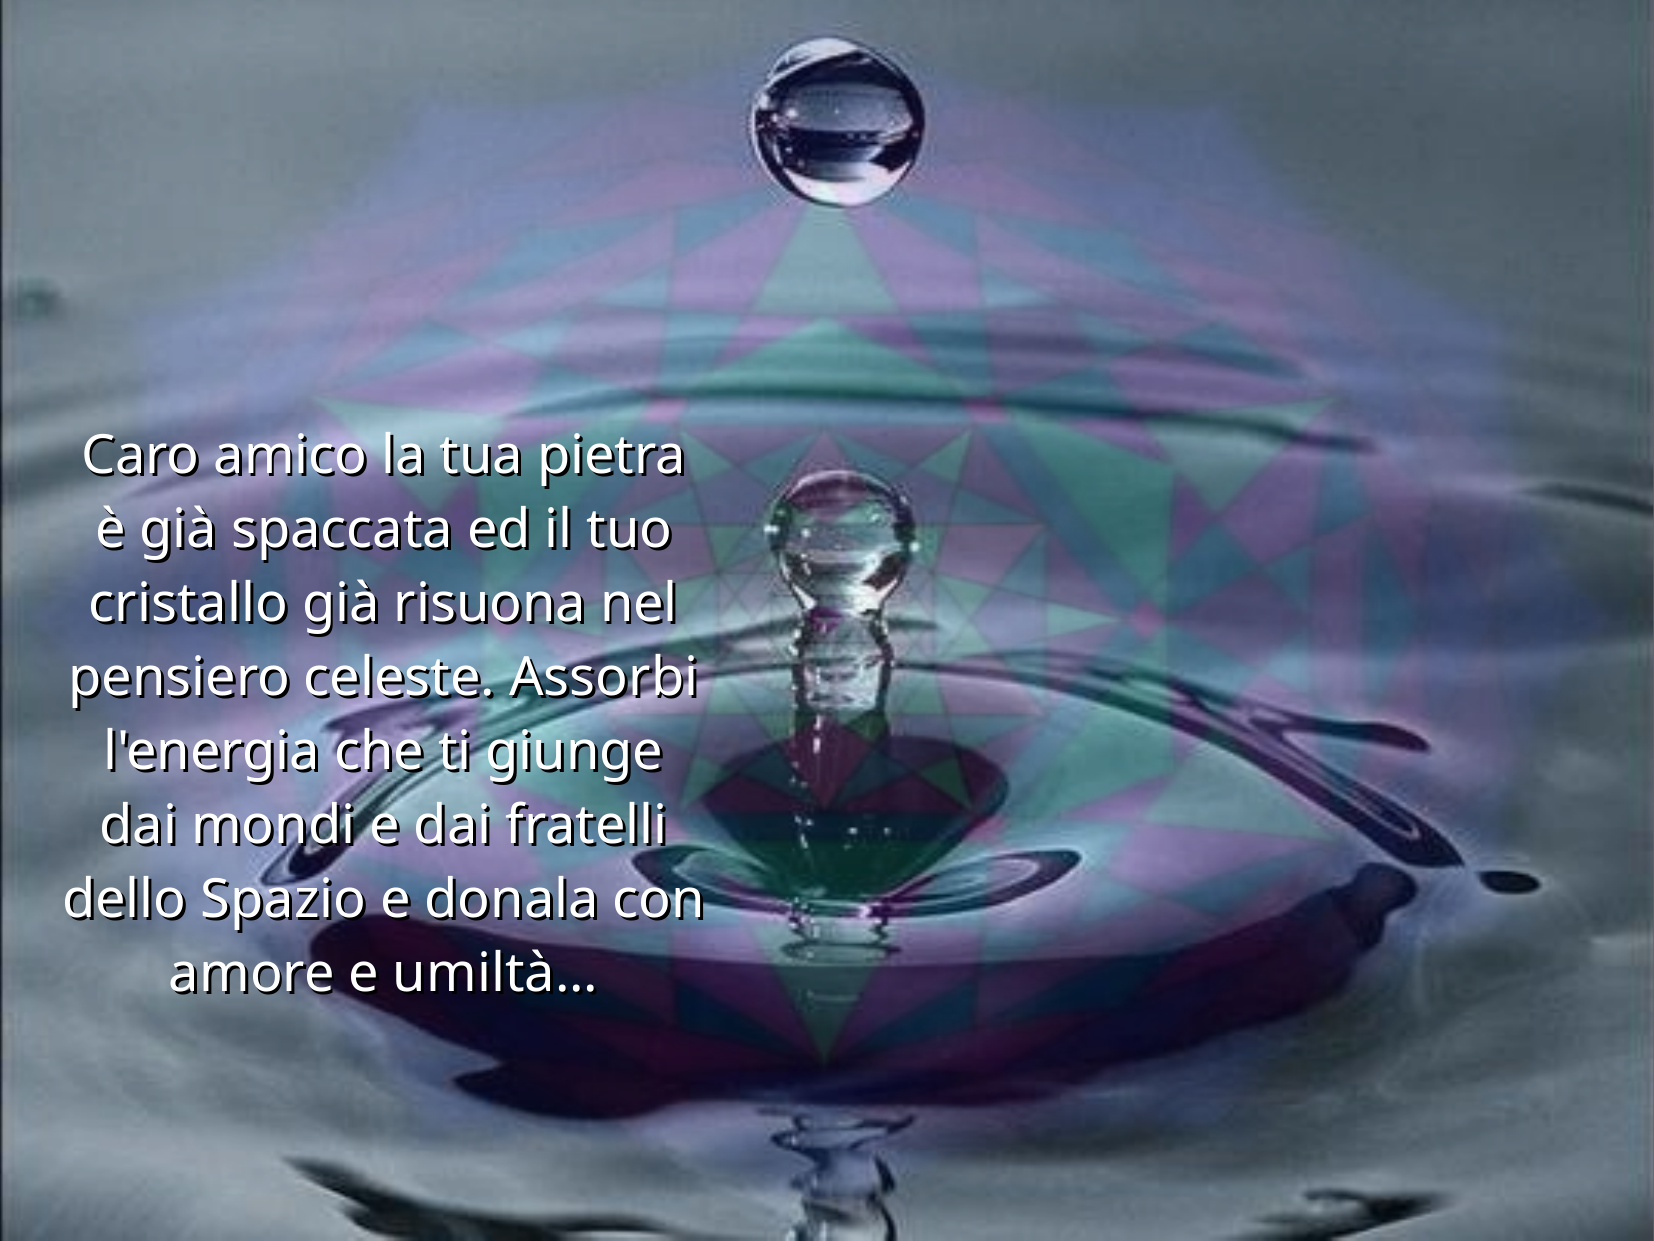

# Caro amico la tua pietra è già spaccata ed il tuo cristallo già risuona nel pensiero celeste. Assorbi l'energia che ti giunge dai mondi e dai fratelli dello Spazio e donala con amore e umiltà...